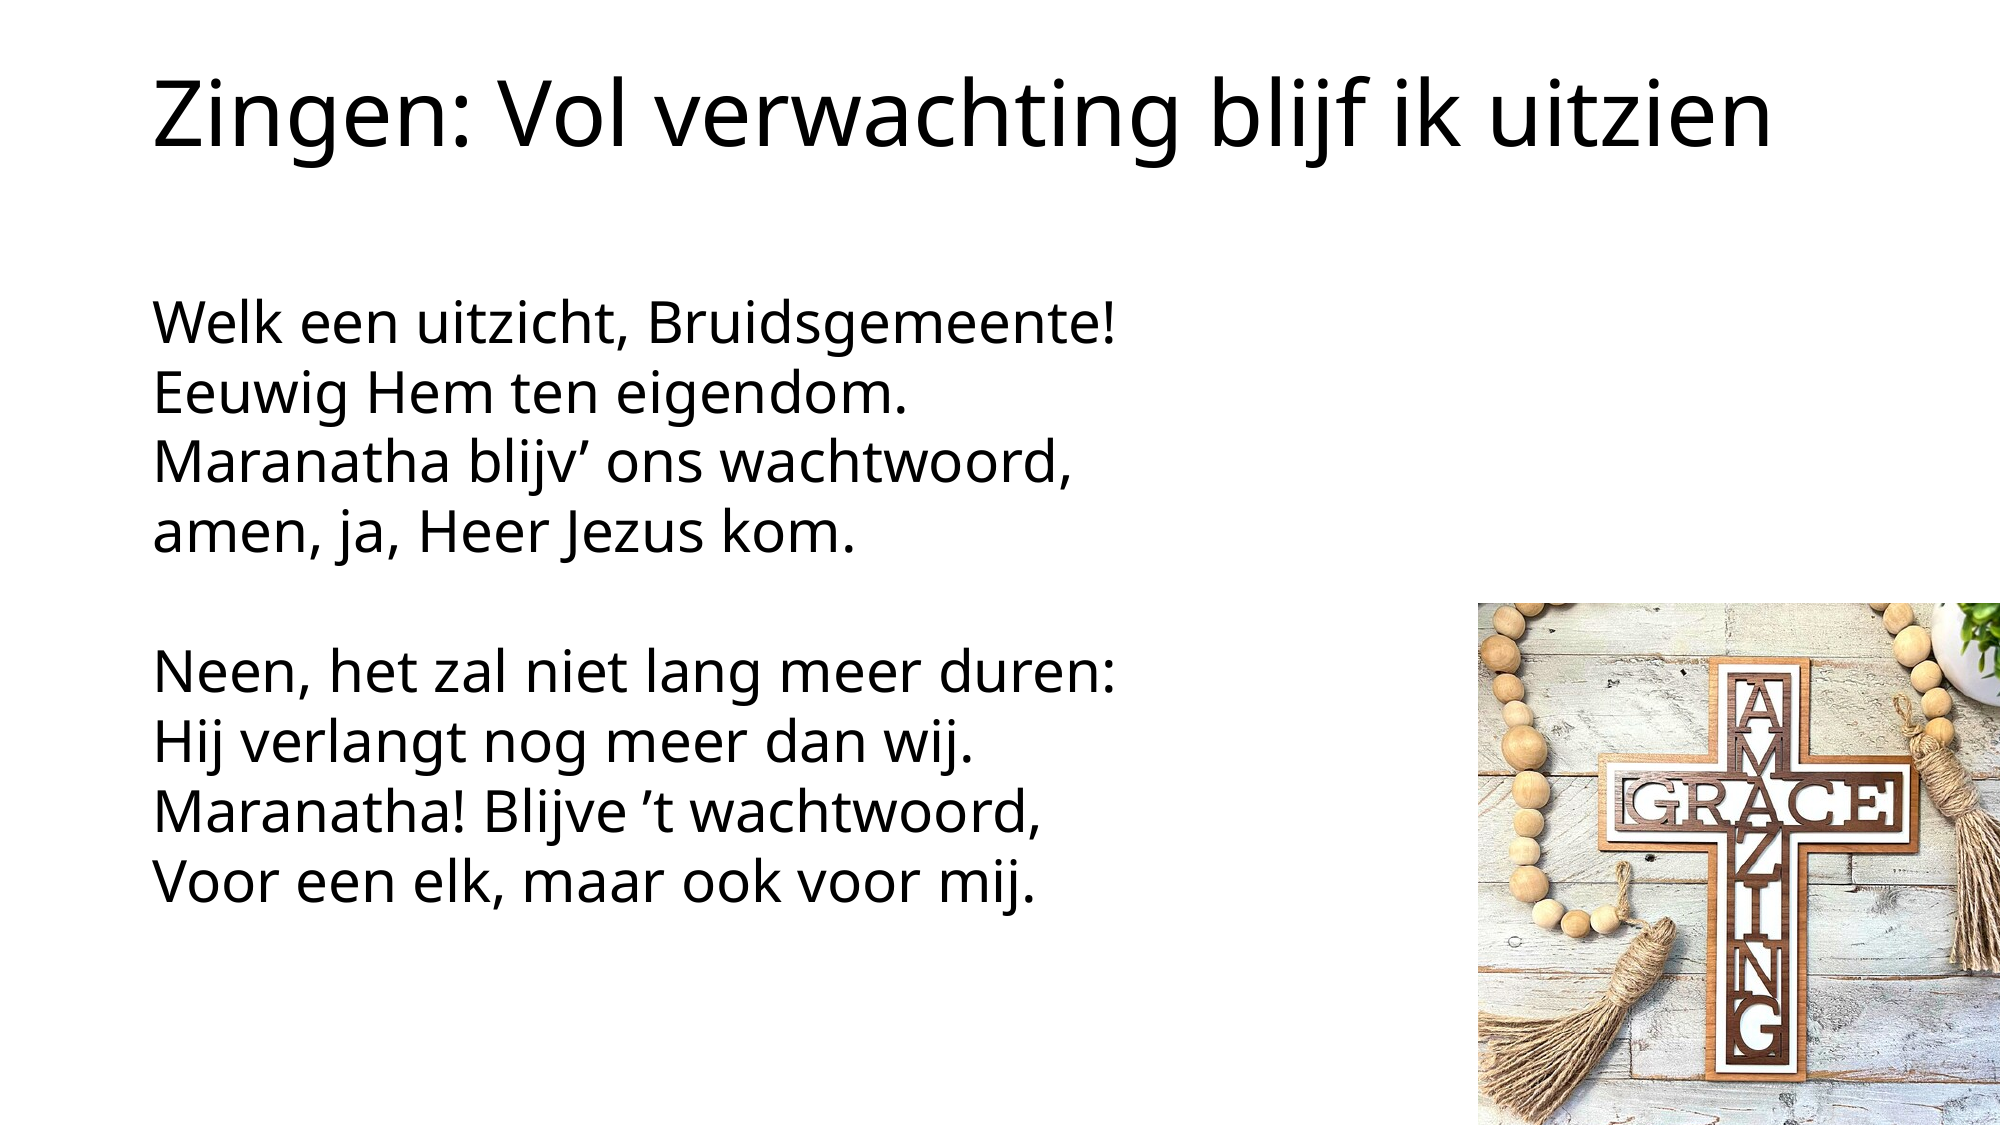

# Zingen: Vol verwachting blijf ik uitzien
Welk een uitzicht, Bruidsgemeente!
Eeuwig Hem ten eigendom.
Maranatha blijv’ ons wachtwoord,
amen, ja, Heer Jezus kom.
Neen, het zal niet lang meer duren:
Hij verlangt nog meer dan wij.
Maranatha! Blijve ’t wachtwoord,
Voor een elk, maar ook voor mij.